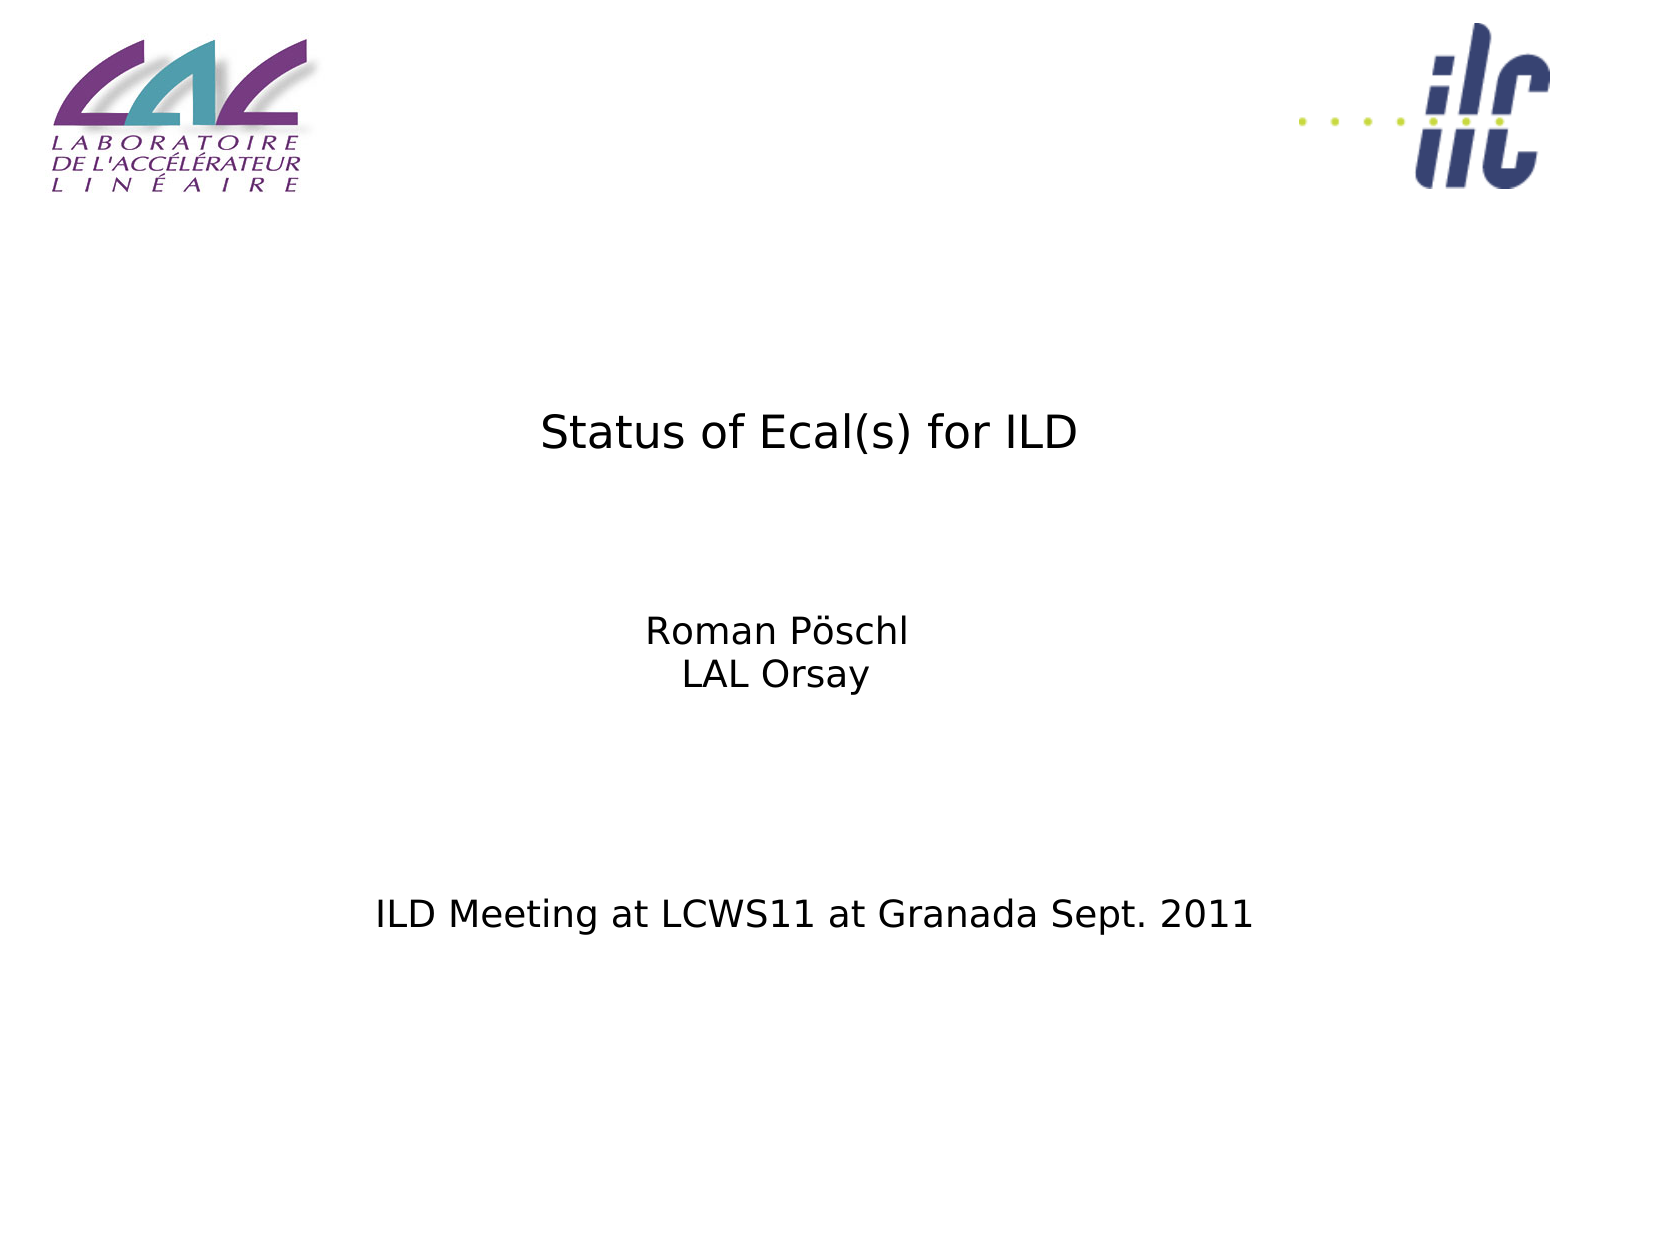

Status of Ecal(s) for ILD
 Roman Pöschl
 LAL Orsay
ILD Meeting at LCWS11 at Granada Sept. 2011